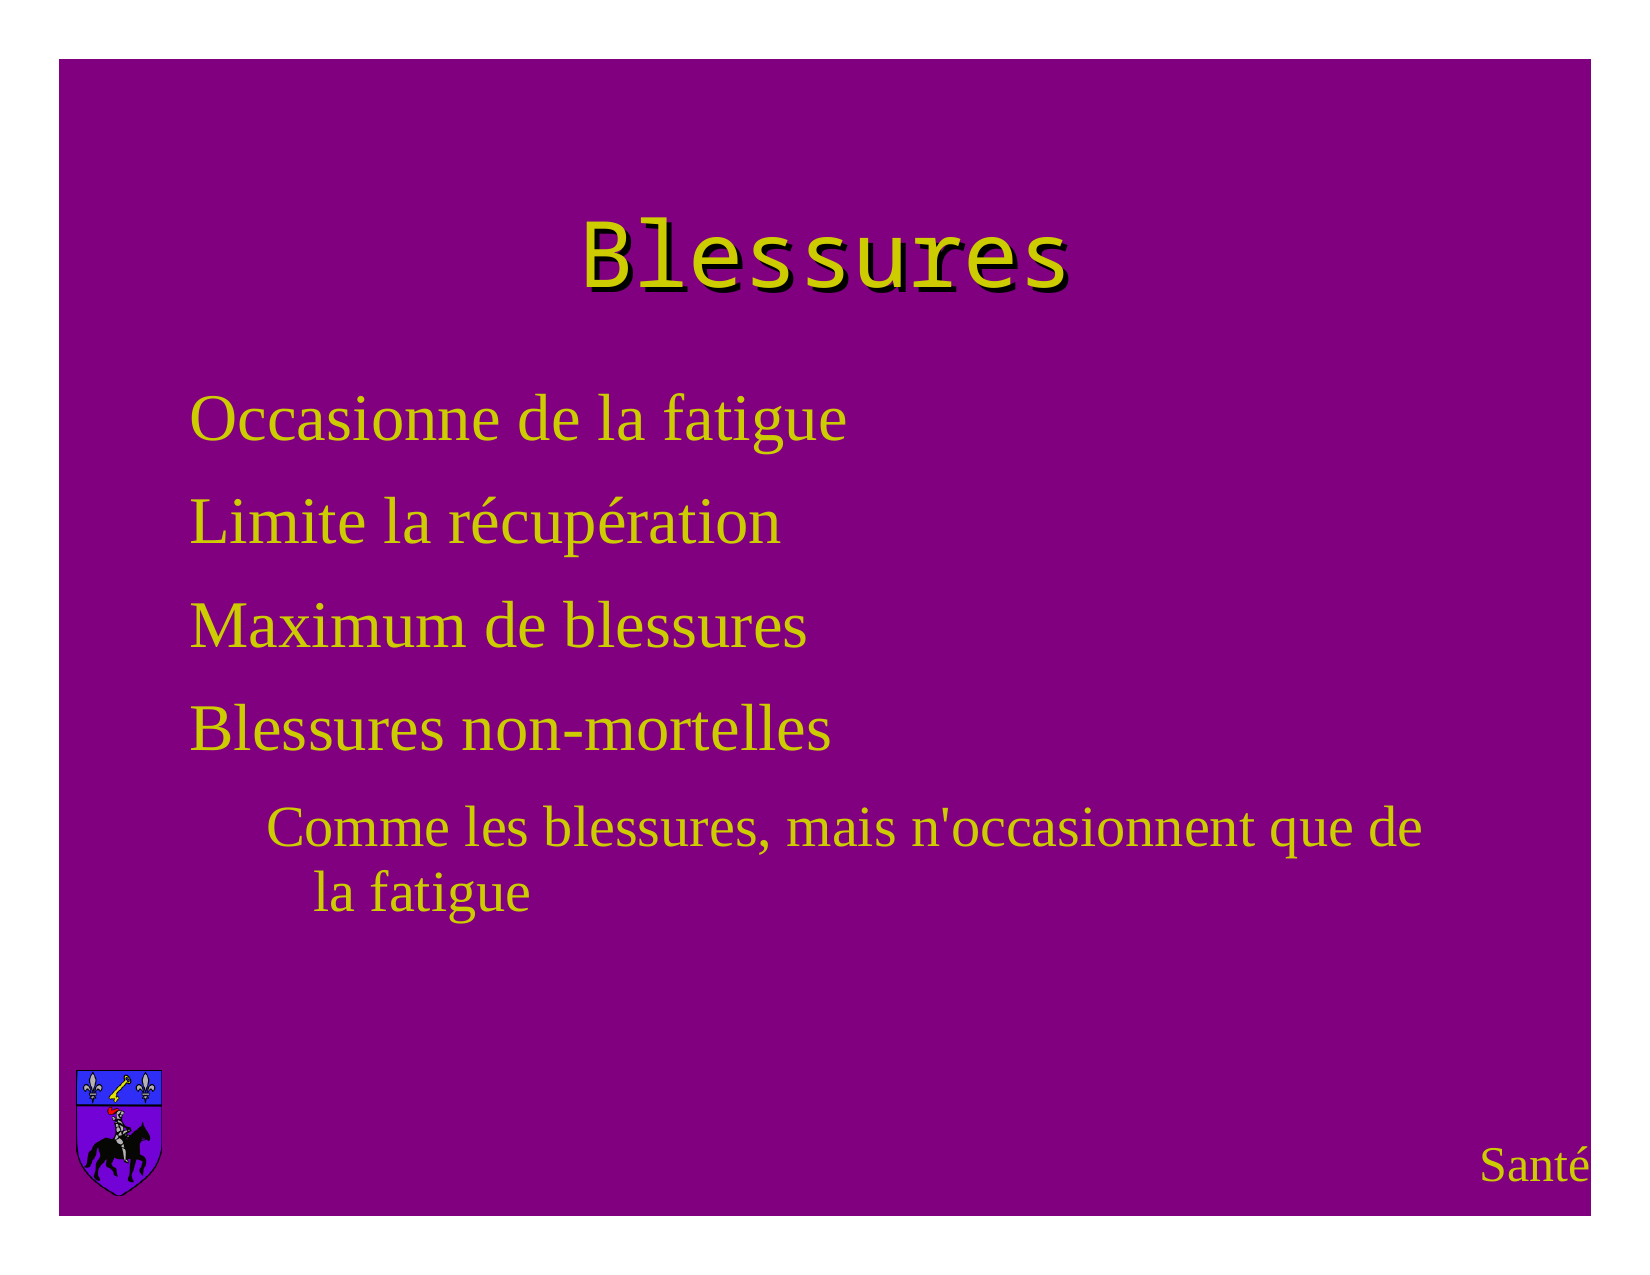

# Blessures
Occasionne de la fatigue
Limite la récupération
Maximum de blessures
Blessures non-mortelles
Comme les blessures, mais n'occasionnent que de la fatigue
Santé